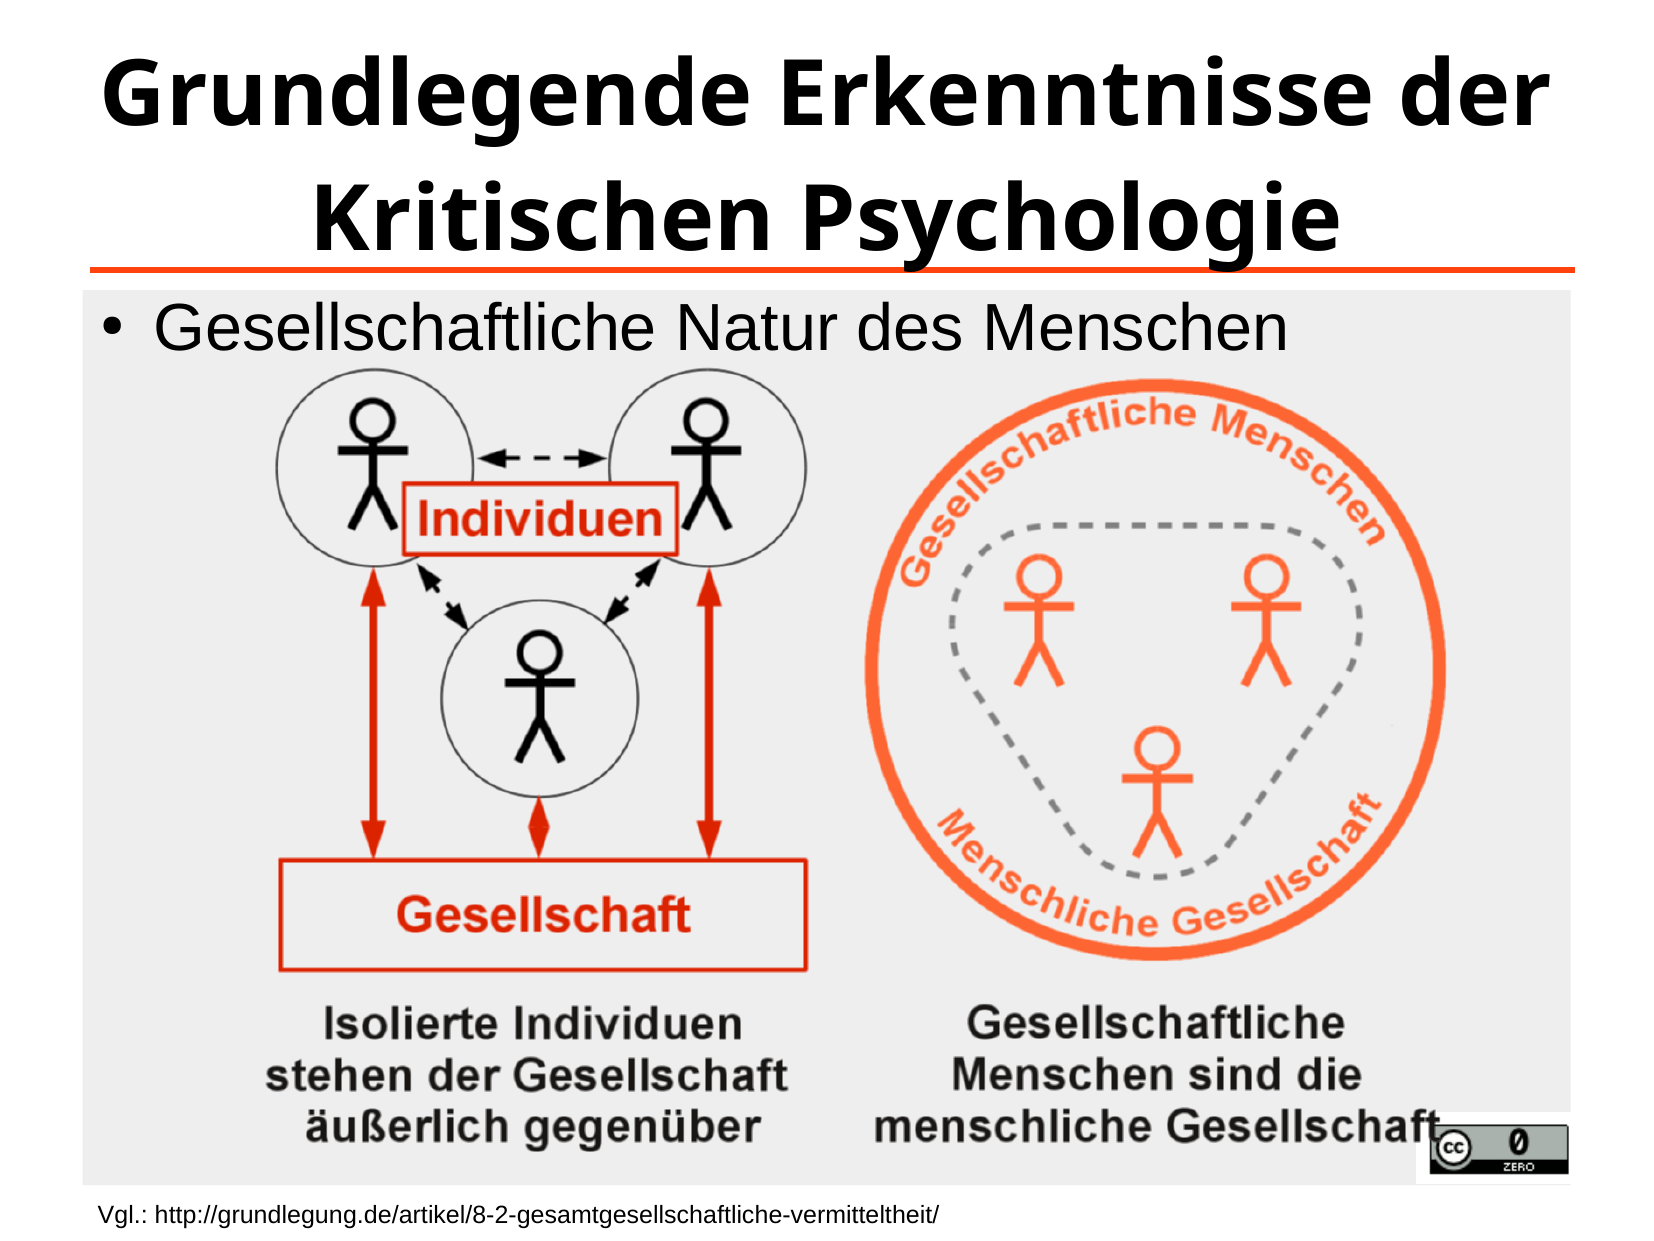

# Grundlegende Erkenntnisse der Kritischen Psychologie
Gesellschaftliche Natur des Menschen
Vgl.: http://grundlegung.de/artikel/8-2-gesamtgesellschaftliche-vermitteltheit/